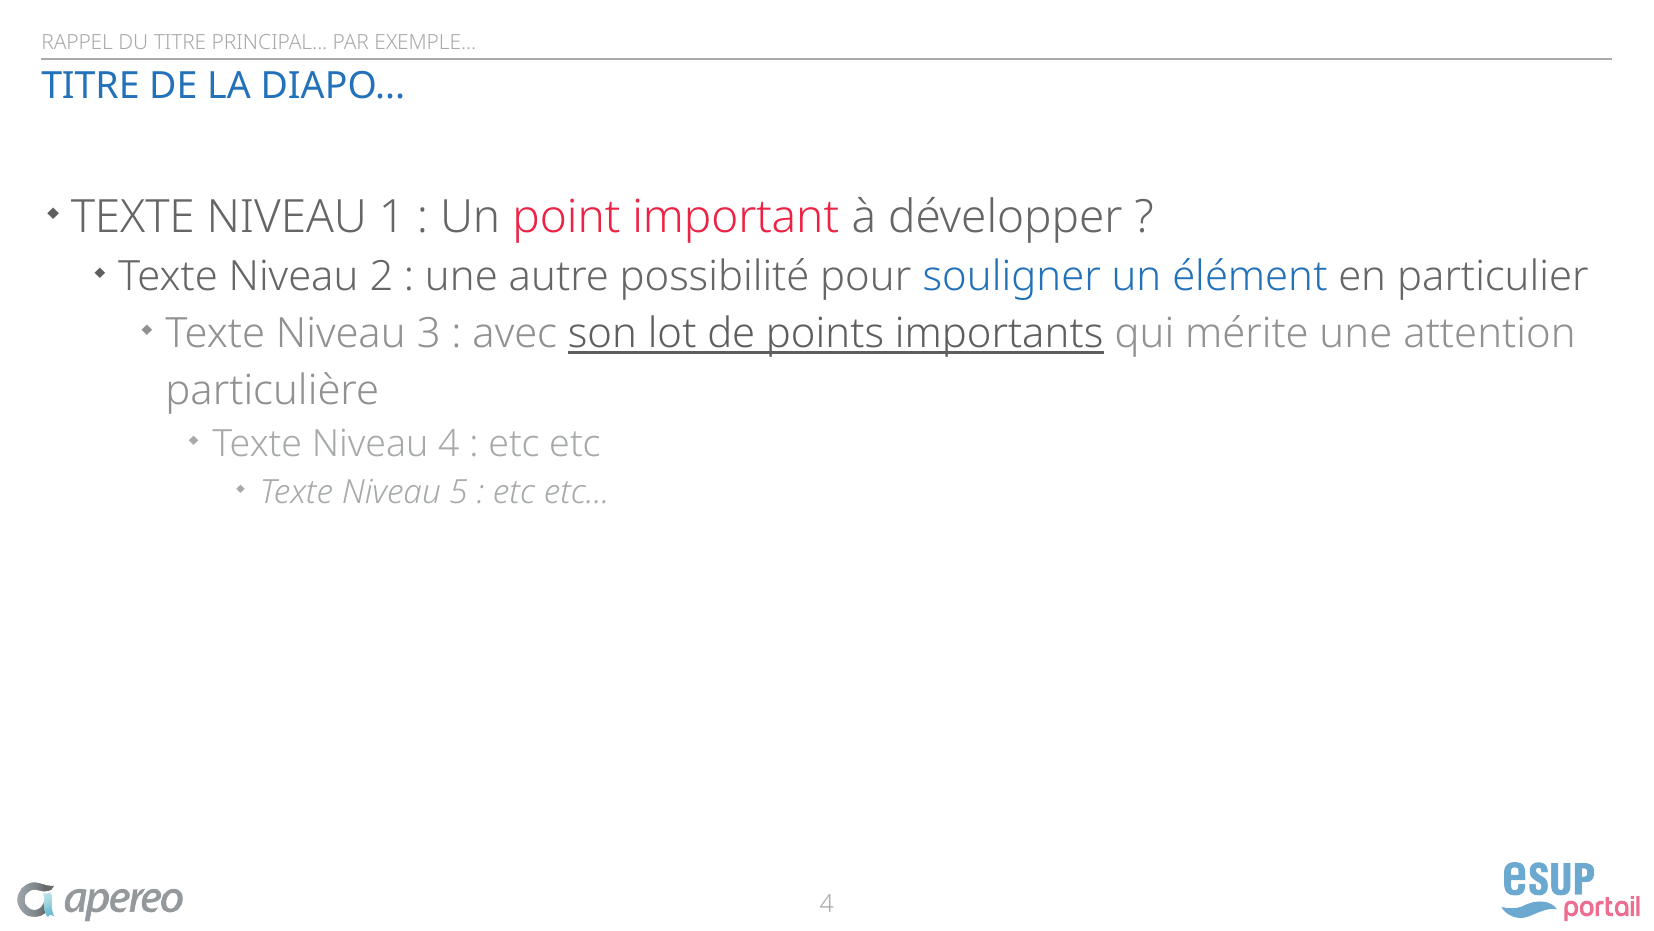

RAPPEL DU TITRE PRINCIPAL... PAR EXEMPLE...
TITRE DE LA DIAPO...
TEXTE NIVEAU 1 : Un point important à développer ?
Texte Niveau 2 : une autre possibilité pour souligner un élément en particulier
Texte Niveau 3 : avec son lot de points importants qui mérite une attention particulière
Texte Niveau 4 : etc etc
Texte Niveau 5 : etc etc...